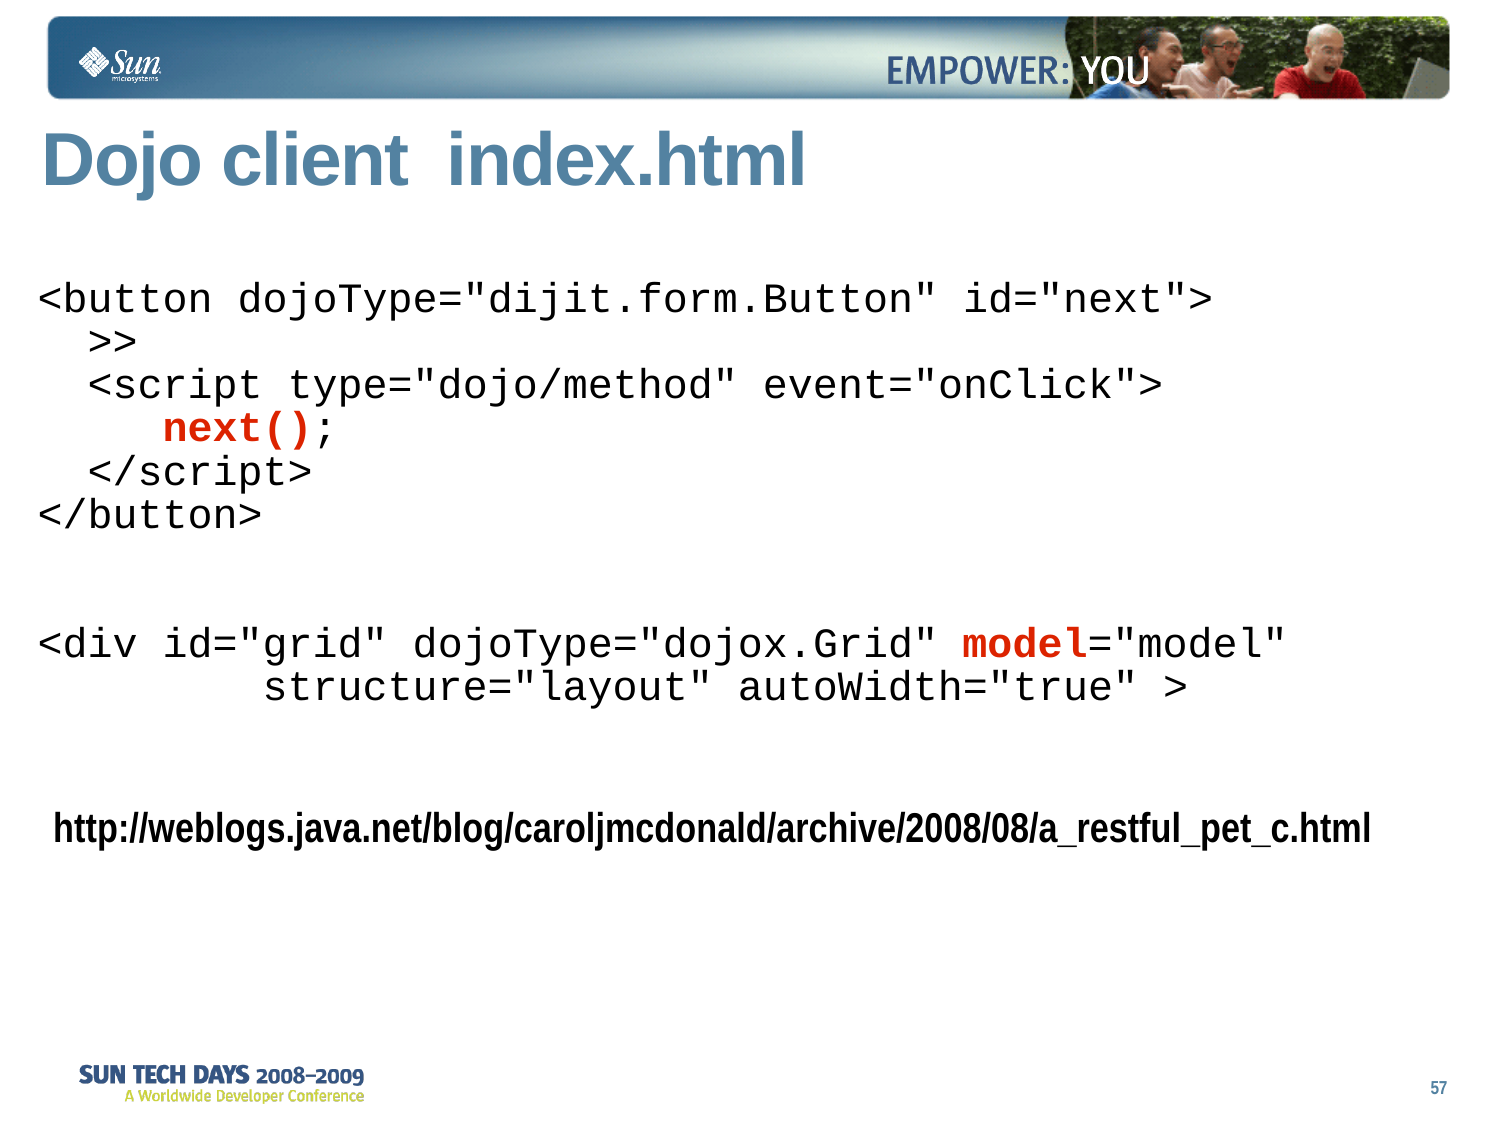

# Dojo client index.html
<button dojoType="dijit.form.Button" id="next">
 >>
 <script type="dojo/method" event="onClick">
 next();
 </script>
</button>
<div id="grid" dojoType="dojox.Grid" model="model"
 structure="layout" autoWidth="true" >
http://weblogs.java.net/blog/caroljmcdonald/archive/2008/08/a_restful_pet_c.html